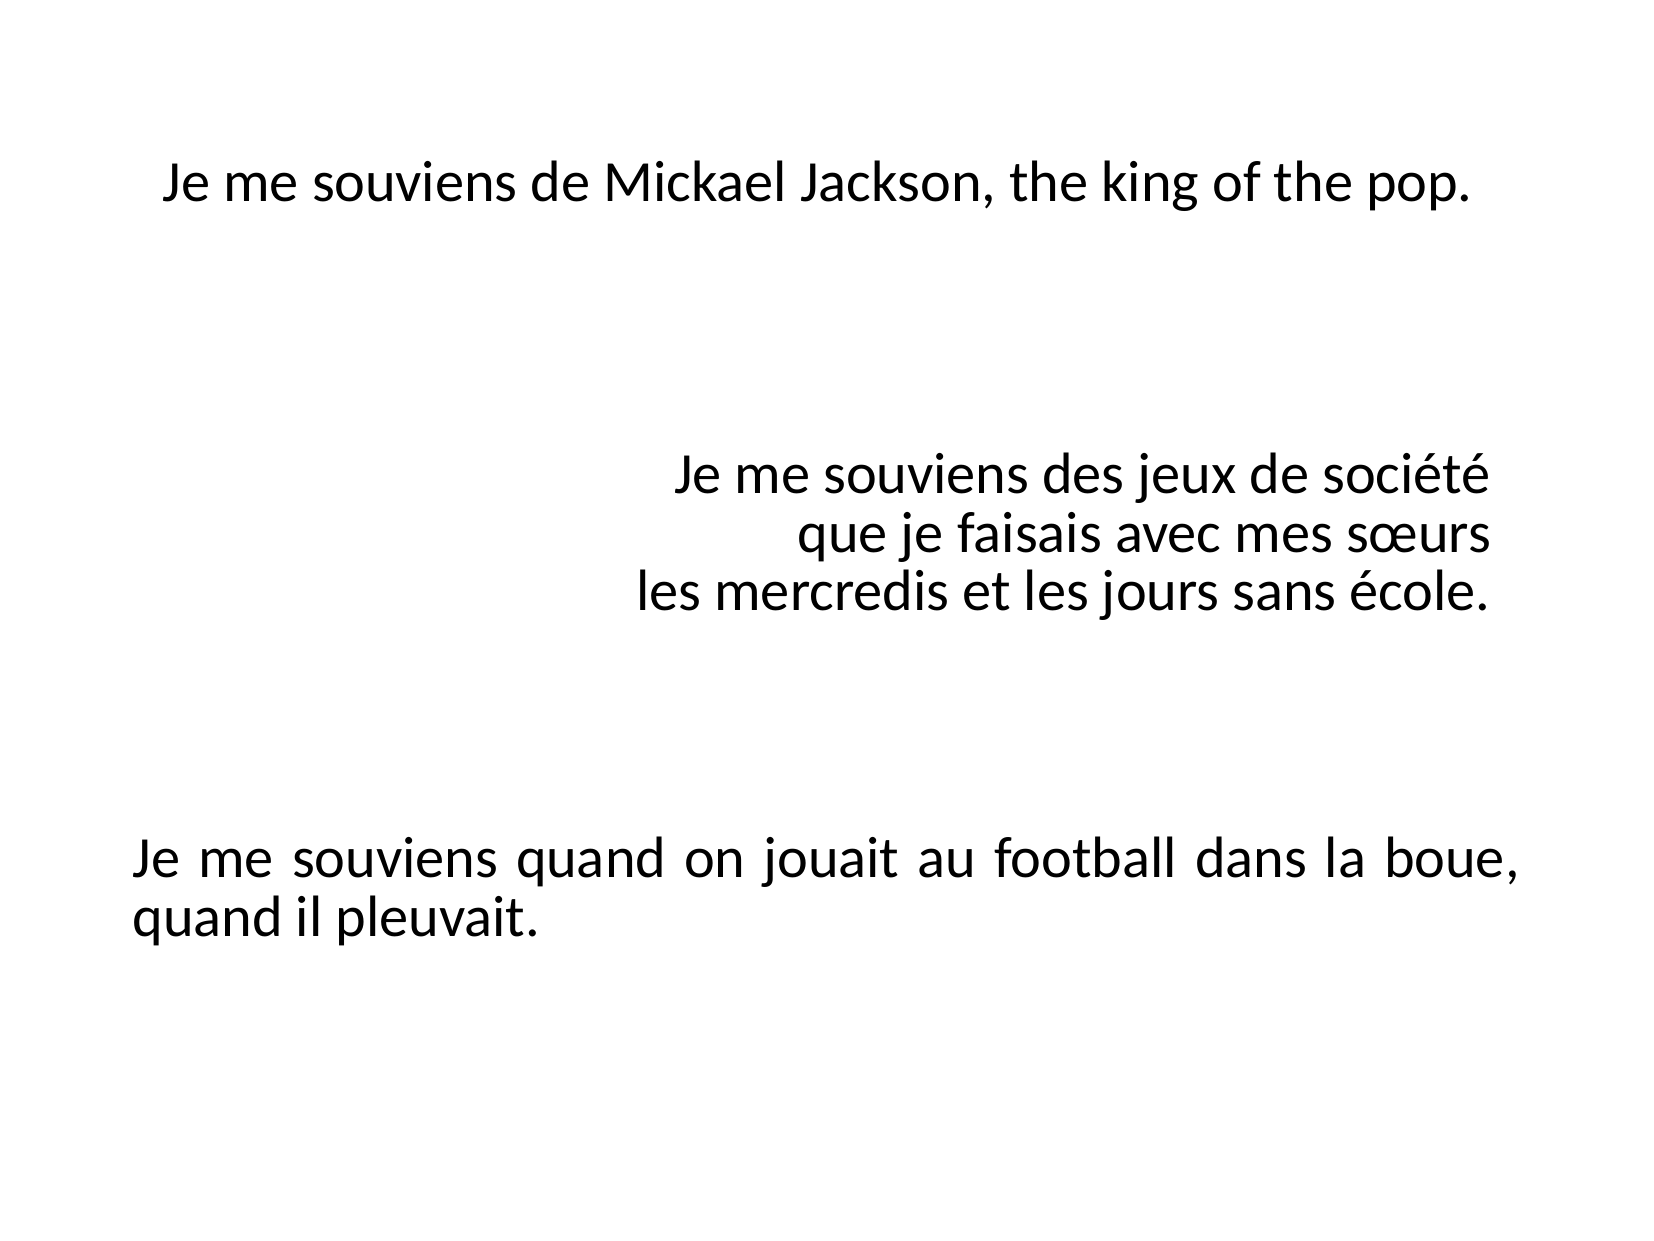

Je me souviens de Mickael Jackson, the king of the pop.
Je me souviens des jeux de société
que je faisais avec mes sœurs
les mercredis et les jours sans école.
Je me souviens quand on jouait au football dans la boue, quand il pleuvait.